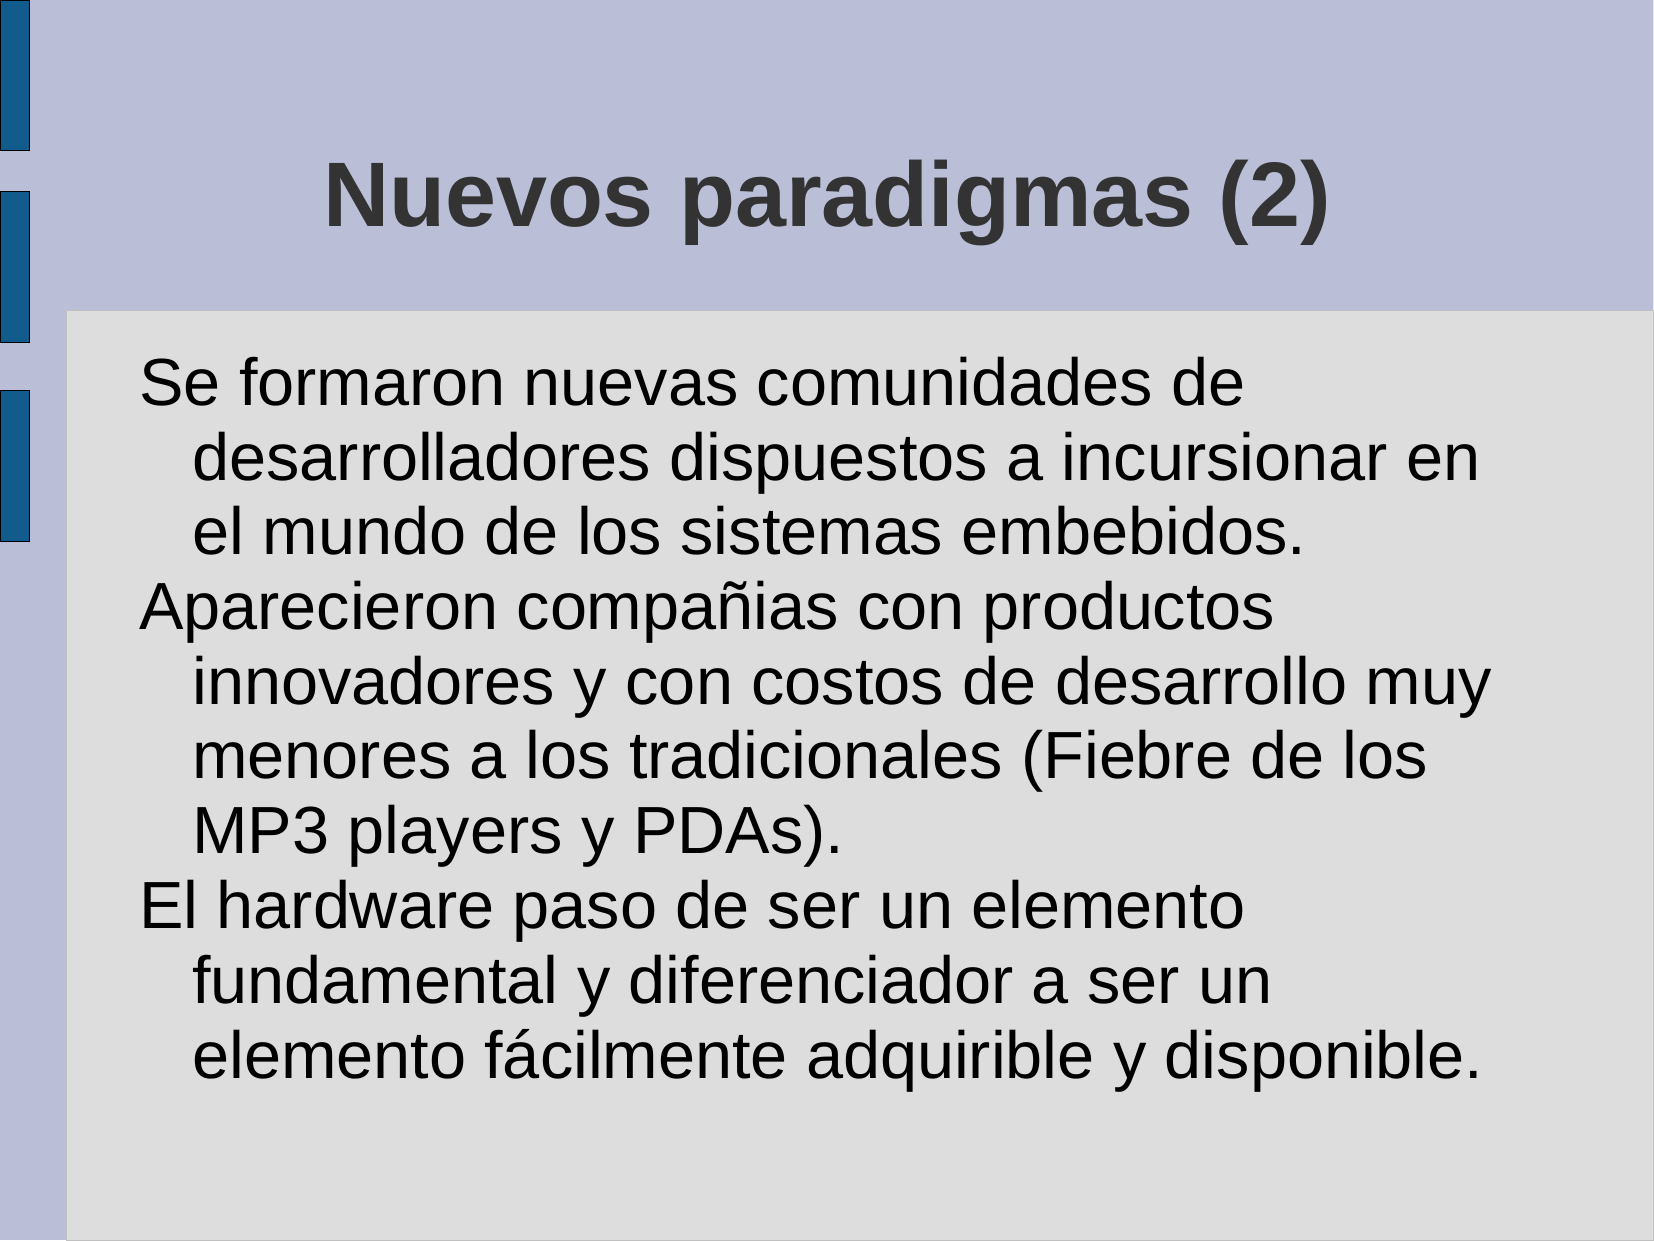

# Nuevos paradigmas (2)
Se formaron nuevas comunidades de desarrolladores dispuestos a incursionar en el mundo de los sistemas embebidos.
Aparecieron compañias con productos innovadores y con costos de desarrollo muy menores a los tradicionales (Fiebre de los MP3 players y PDAs).
El hardware paso de ser un elemento fundamental y diferenciador a ser un elemento fácilmente adquirible y disponible.